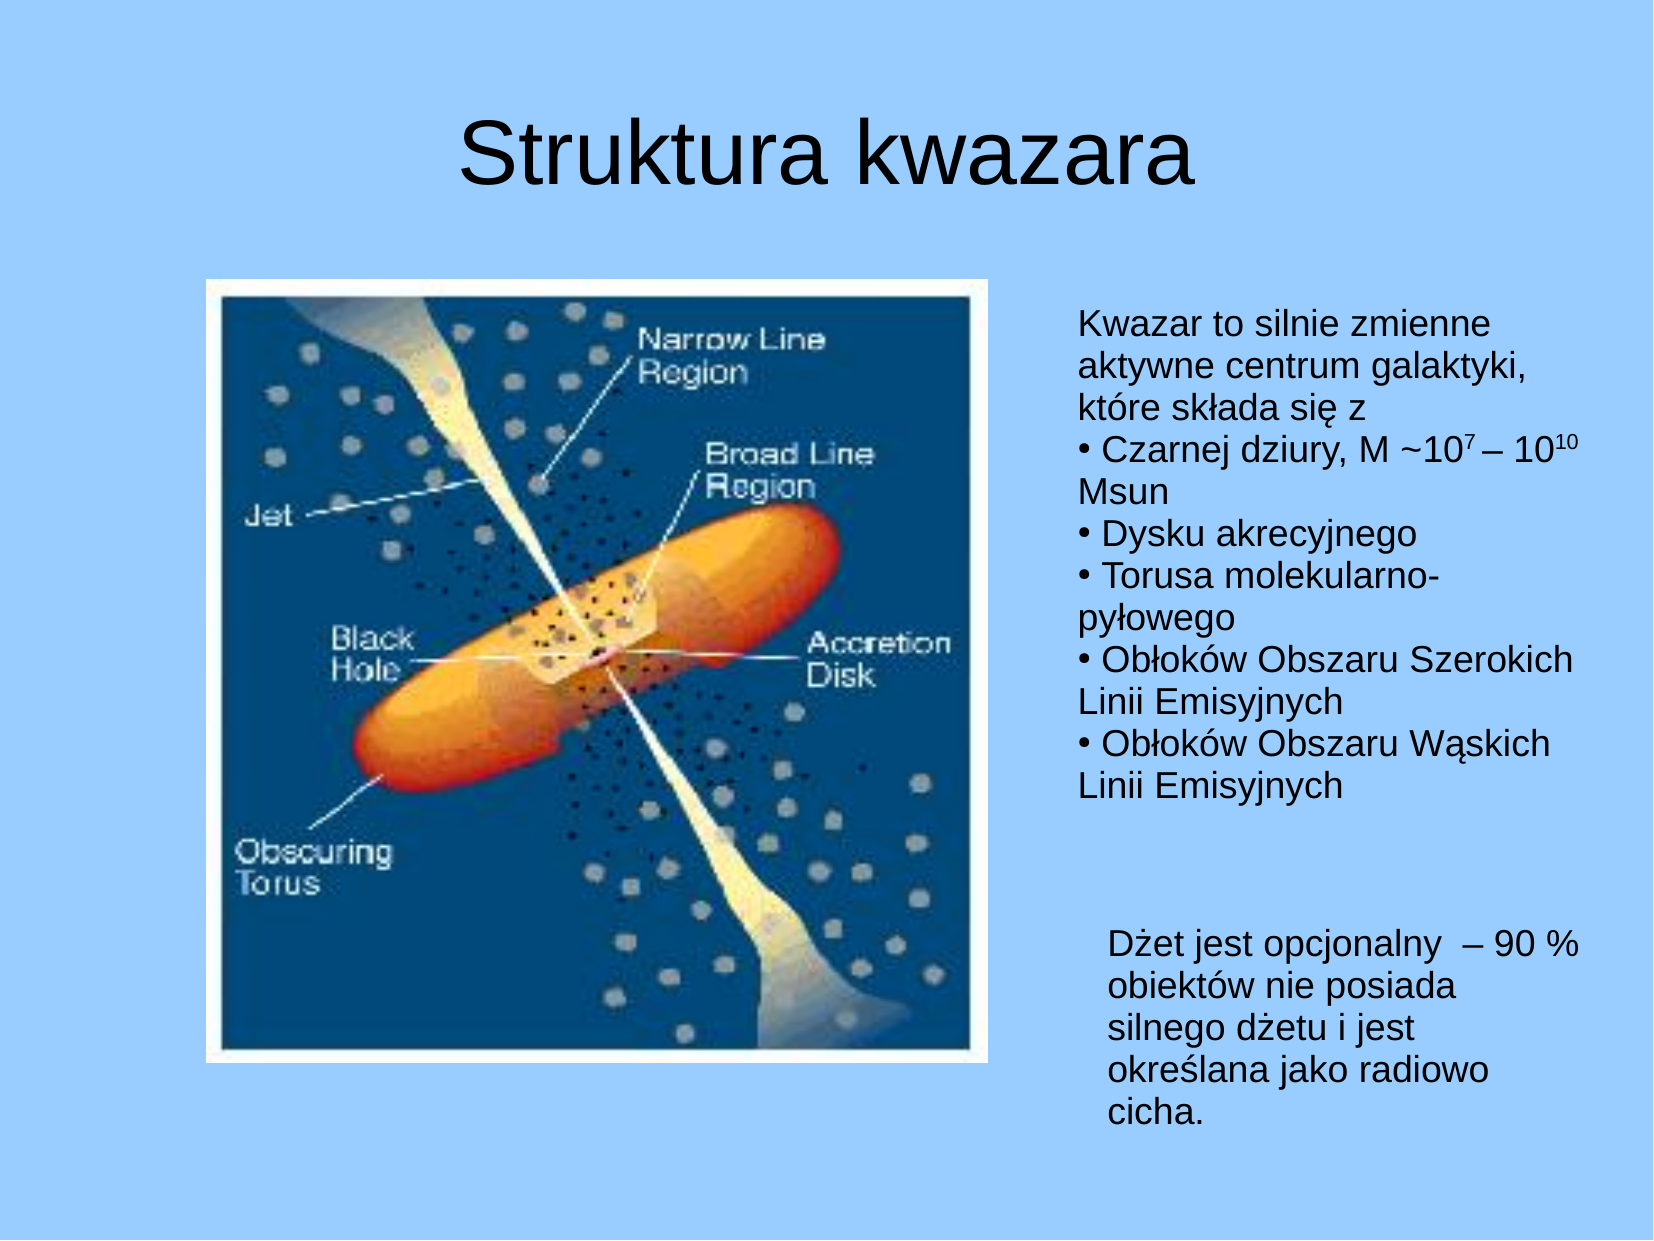

# Struktura kwazara
Kwazar to silnie zmienne aktywne centrum galaktyki, które składa się z
 Czarnej dziury, M ~107 – 1010 Msun
 Dysku akrecyjnego
 Torusa molekularno-pyłowego
 Obłoków Obszaru Szerokich Linii Emisyjnych
 Obłoków Obszaru Wąskich Linii Emisyjnych
Dżet jest opcjonalny – 90 % obiektów nie posiada silnego dżetu i jest określana jako radiowo cicha.